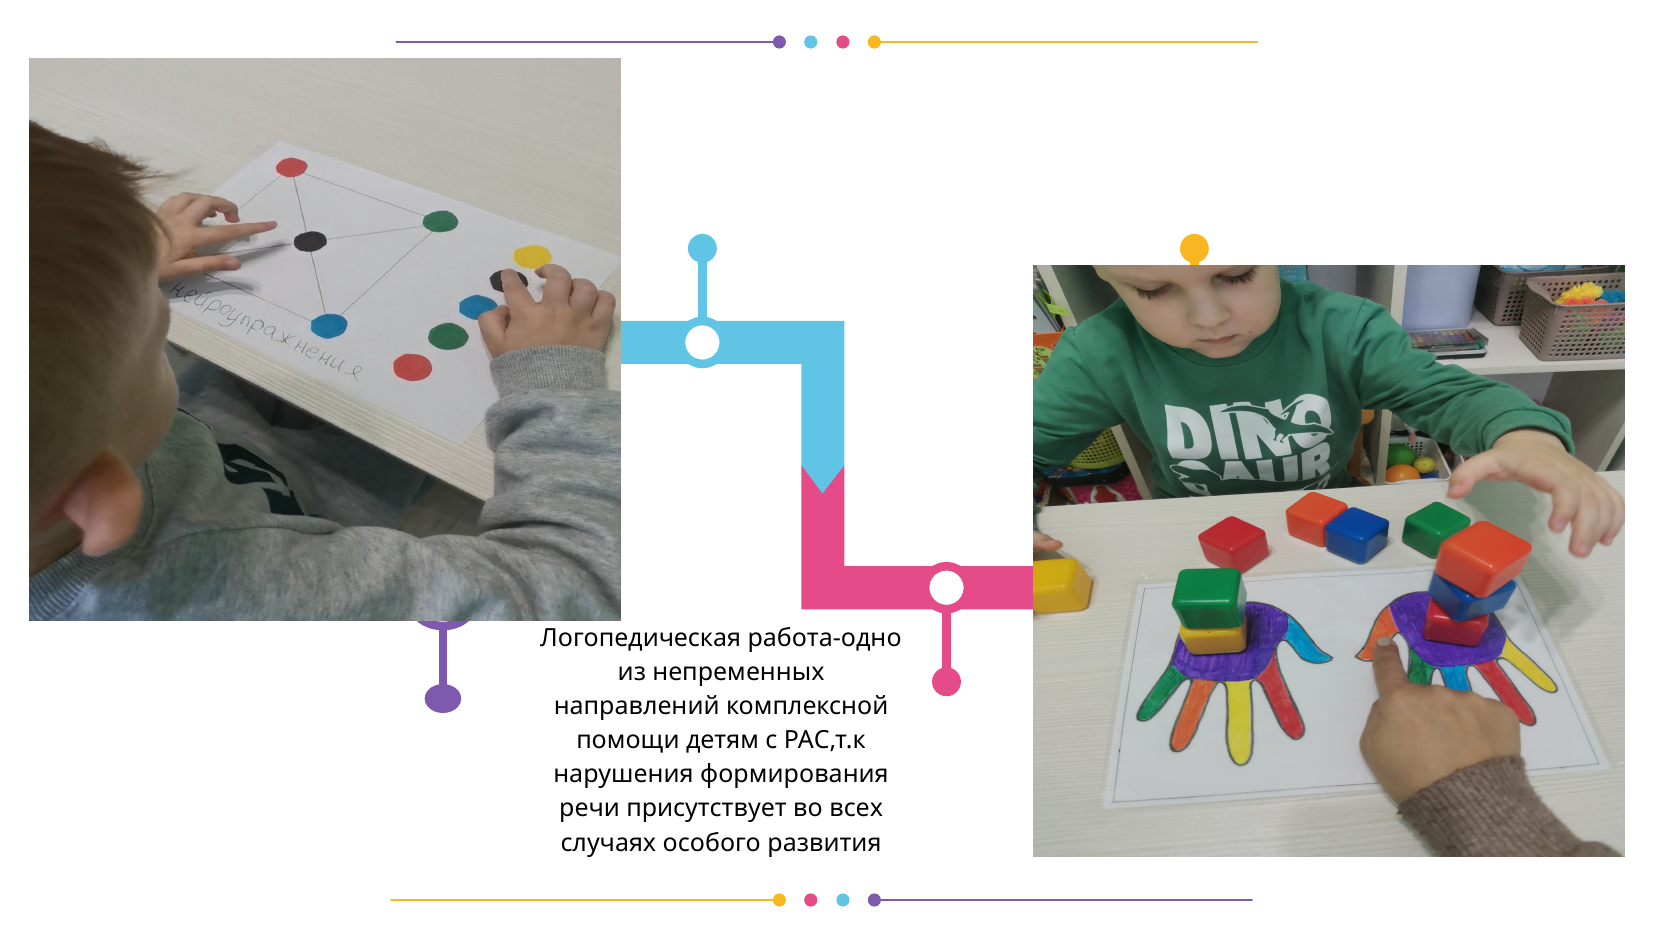

# Логопедическая работа-одно из непременных направлений комплексной помощи детям с РАС,т.к нарушения формирования речи присутствует во всех случаях особого развития